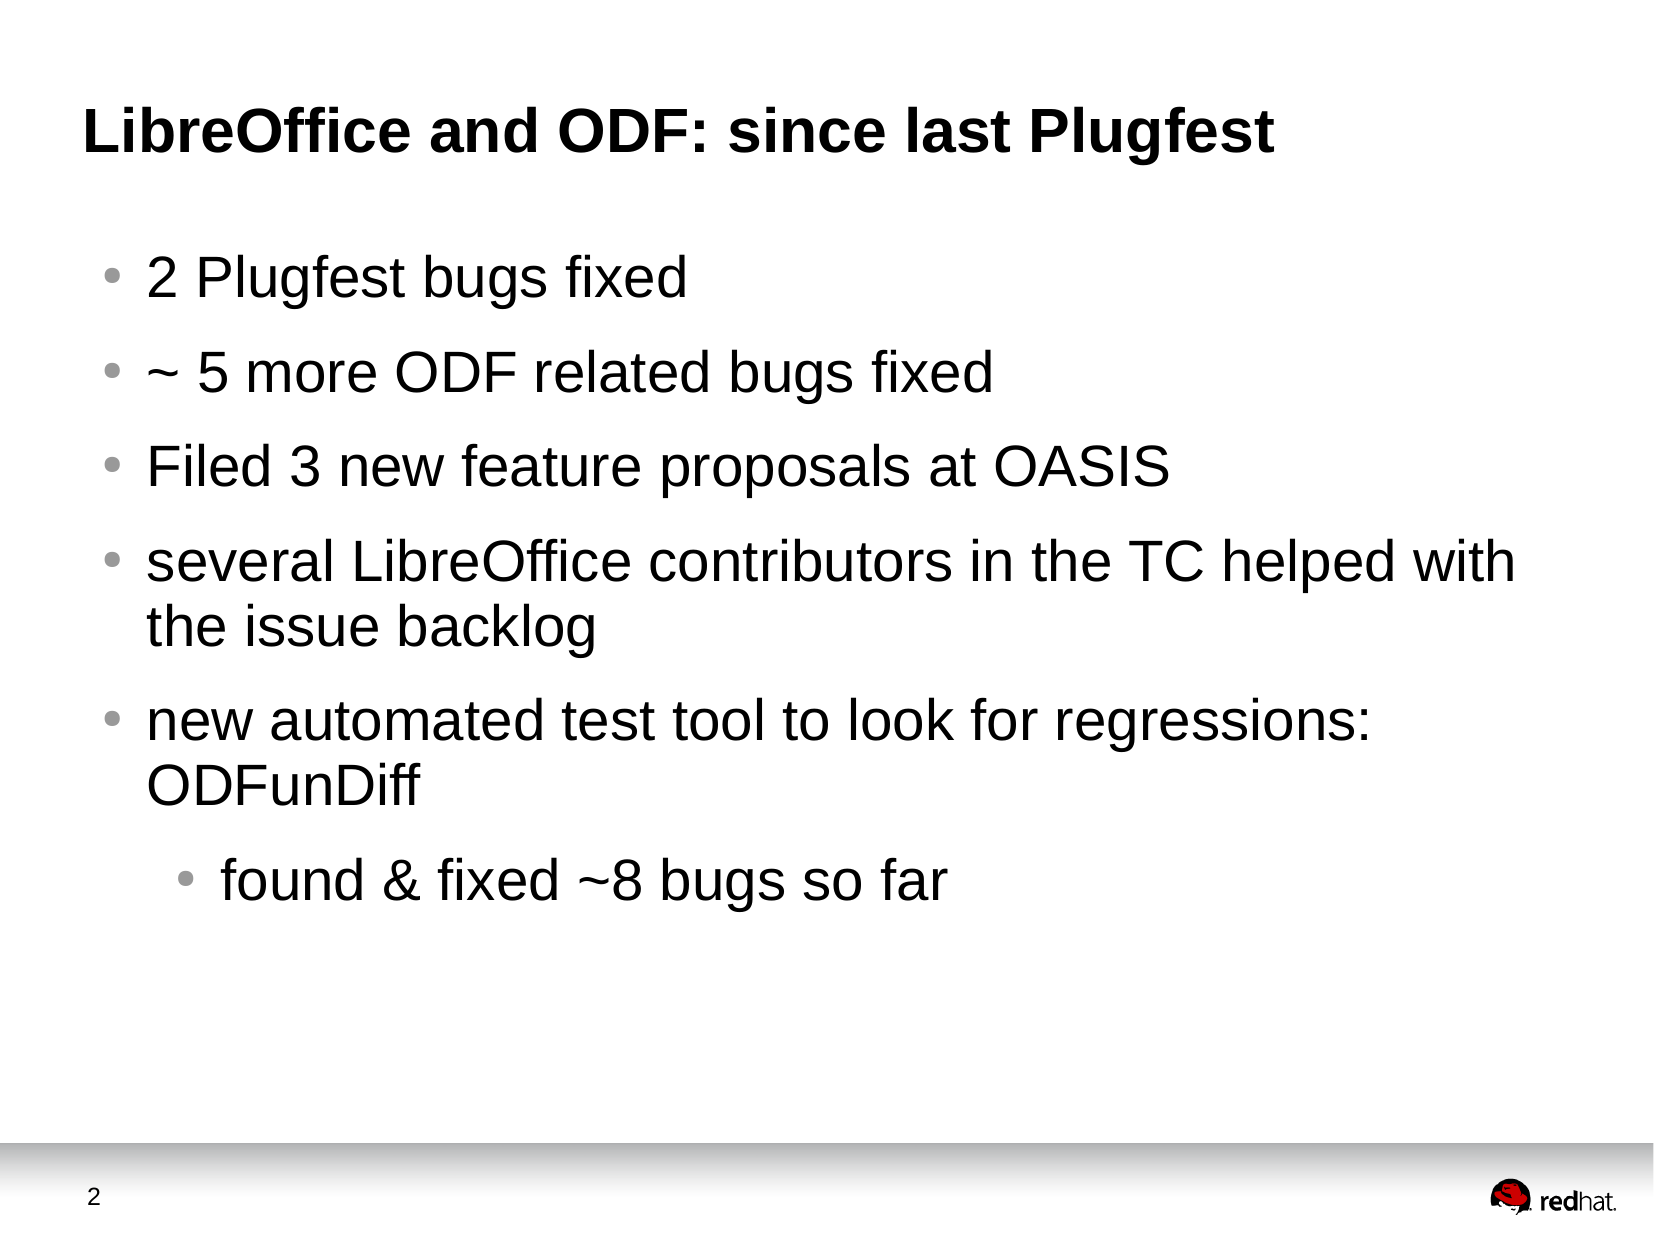

# LibreOffice and ODF: since last Plugfest
2 Plugfest bugs fixed
~ 5 more ODF related bugs fixed
Filed 3 new feature proposals at OASIS
several LibreOffice contributors in the TC helped with the issue backlog
new automated test tool to look for regressions: ODFunDiff
found & fixed ~8 bugs so far